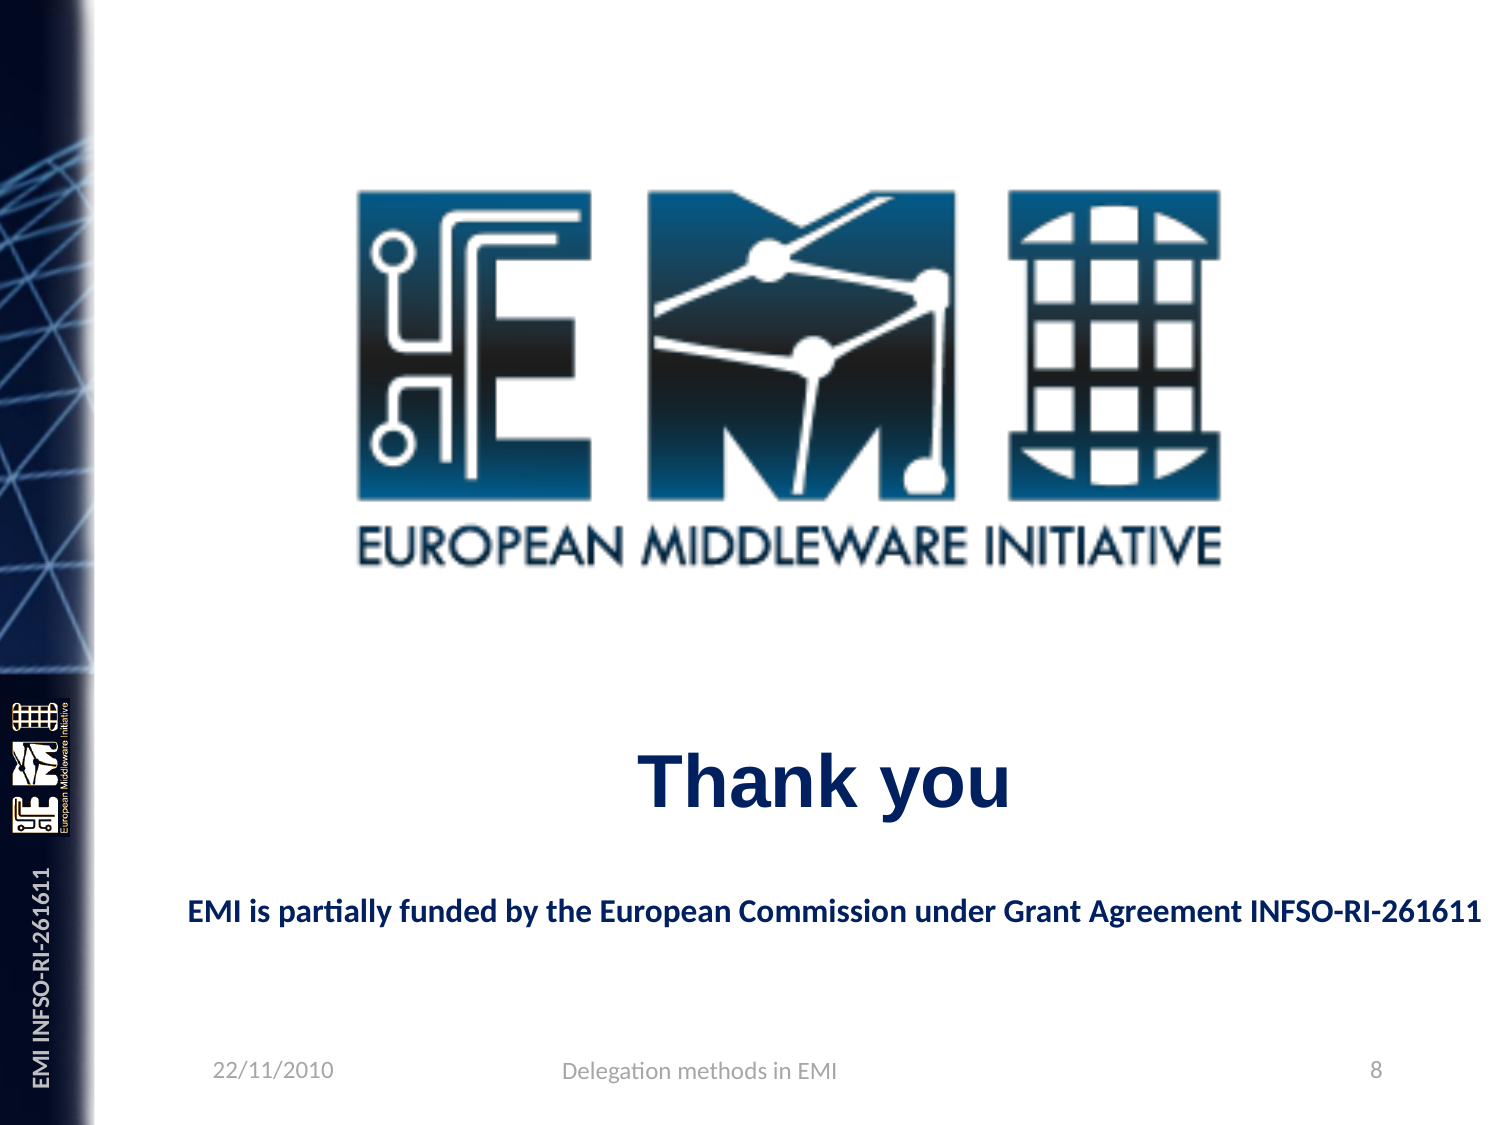

# Thank you
EMI is partially funded by the European Commission under Grant Agreement INFSO-RI-261611
22/11/2010
fasfsaf